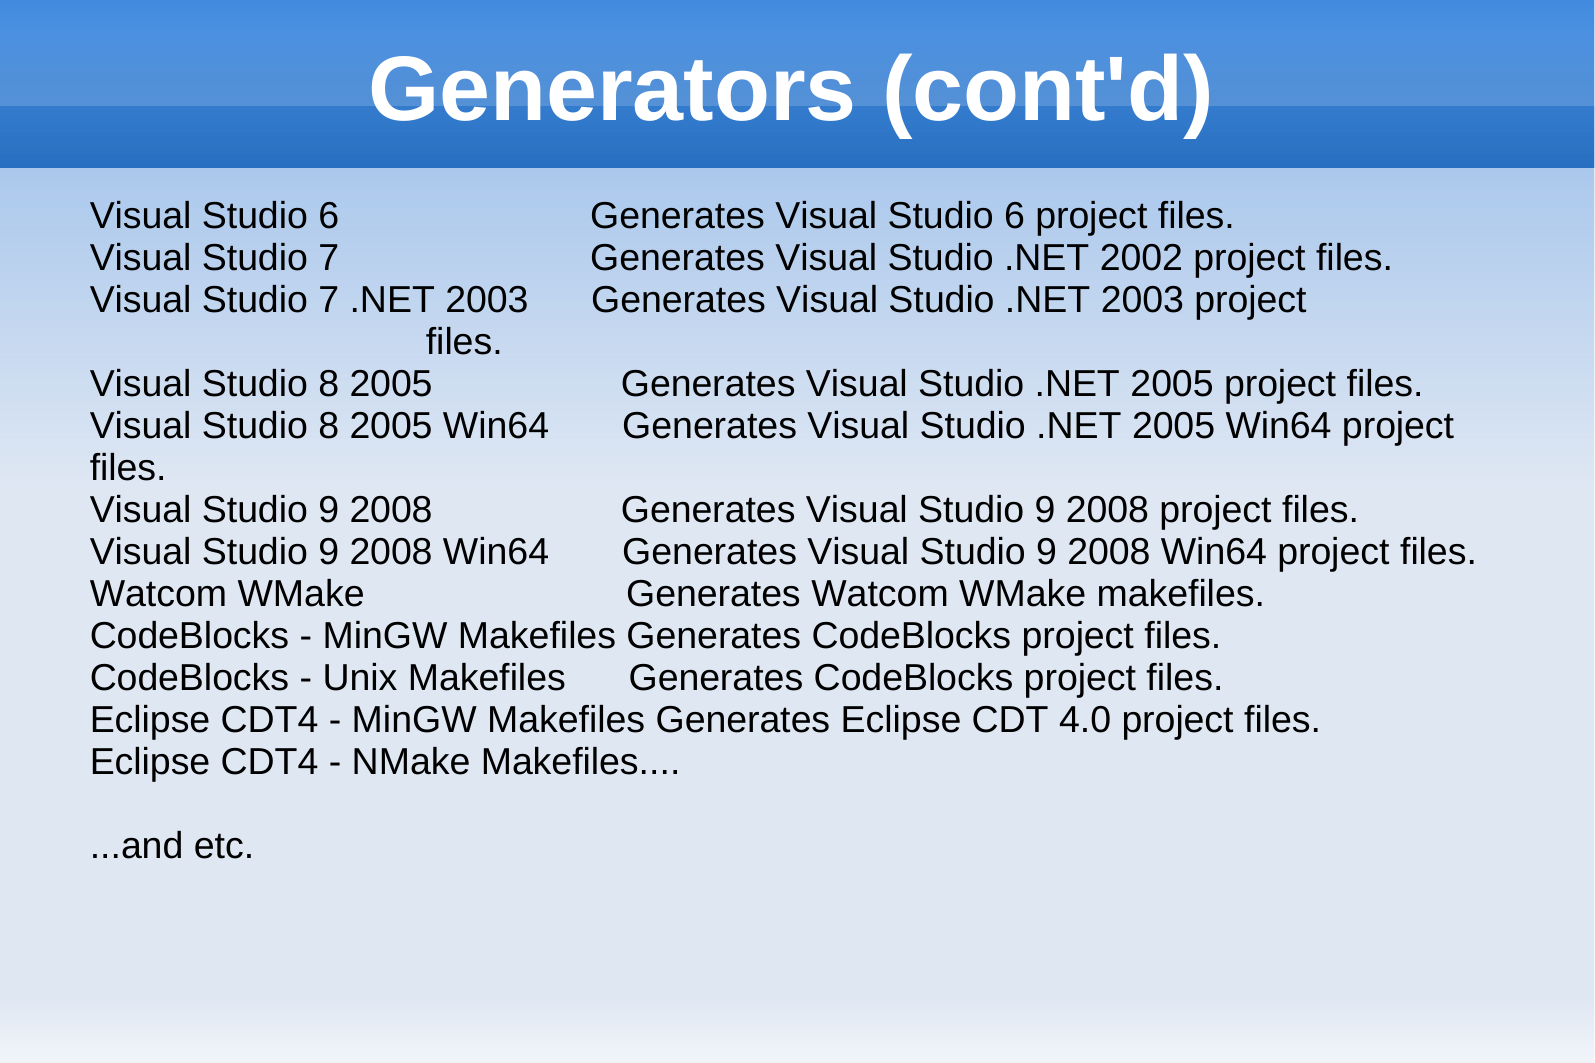

# Generators (cont'd)
Visual Studio 6 Generates Visual Studio 6 project files.
Visual Studio 7 Generates Visual Studio .NET 2002 project files.
Visual Studio 7 .NET 2003 Generates Visual Studio .NET 2003 project
 files.
Visual Studio 8 2005 Generates Visual Studio .NET 2005 project files.
Visual Studio 8 2005 Win64 Generates Visual Studio .NET 2005 Win64 project files.
Visual Studio 9 2008 Generates Visual Studio 9 2008 project files.
Visual Studio 9 2008 Win64 Generates Visual Studio 9 2008 Win64 project files.
Watcom WMake Generates Watcom WMake makefiles.
CodeBlocks - MinGW Makefiles Generates CodeBlocks project files.
CodeBlocks - Unix Makefiles Generates CodeBlocks project files.
Eclipse CDT4 - MinGW Makefiles Generates Eclipse CDT 4.0 project files.
Eclipse CDT4 - NMake Makefiles....
...and etc.